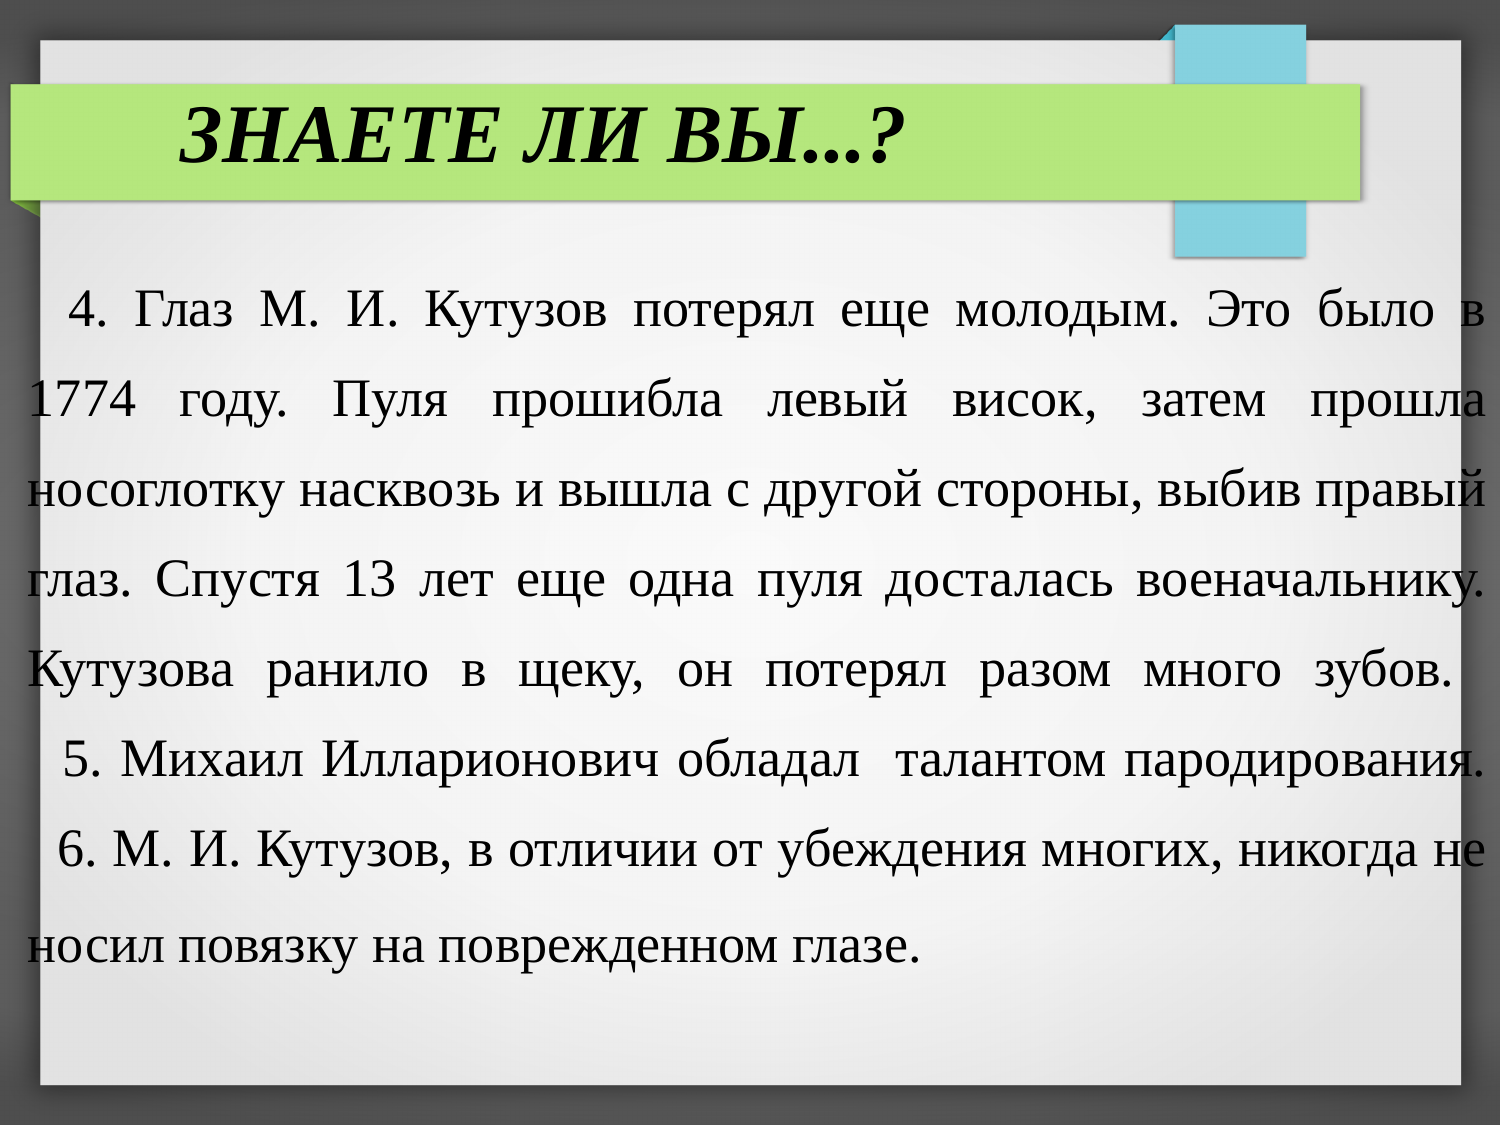

# 4. Глаз М. И. Кутузов потерял еще молодым. Это было в 1774 году. Пуля прошибла левый висок, затем прошла носоглотку насквозь и вышла с другой стороны, выбив правый глаз. Спустя 13 лет еще одна пуля досталась военачальнику. Кутузова ранило в щеку, он потерял разом много зубов. 5. Михаил Илларионович обладал талантом пародирования. 6. М. И. Кутузов, в отличии от убеждения многих, никогда не носил повязку на поврежденном глазе.
ЗНАЕТЕ ЛИ ВЫ...?